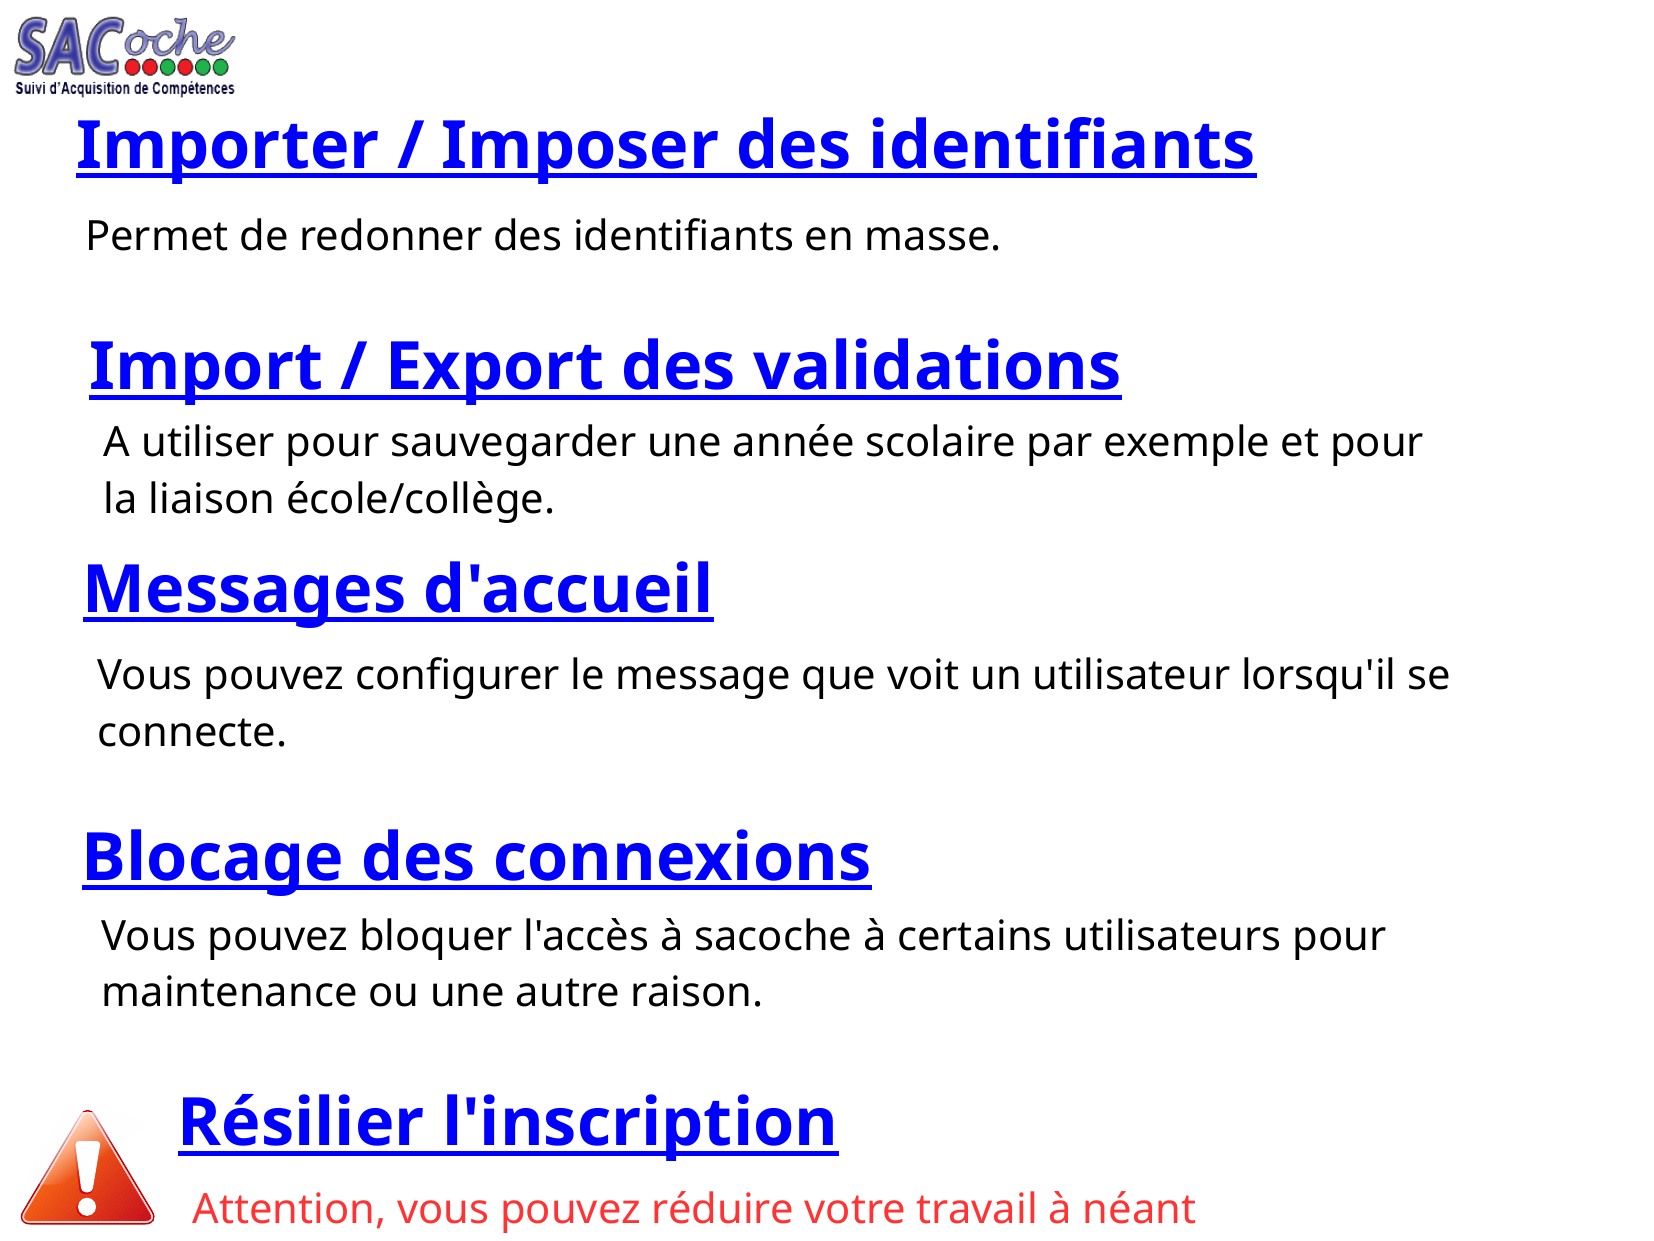

# Importer / Imposer des identifiants
Permet de redonner des identifiants en masse.
Import / Export des validations
A utiliser pour sauvegarder une année scolaire par exemple et pour la liaison école/collège.
Messages d'accueil
Vous pouvez configurer le message que voit un utilisateur lorsqu'il se connecte.
Blocage des connexions
Vous pouvez bloquer l'accès à sacoche à certains utilisateurs pour maintenance ou une autre raison.
Résilier l'inscription
Attention, vous pouvez réduire votre travail à néant